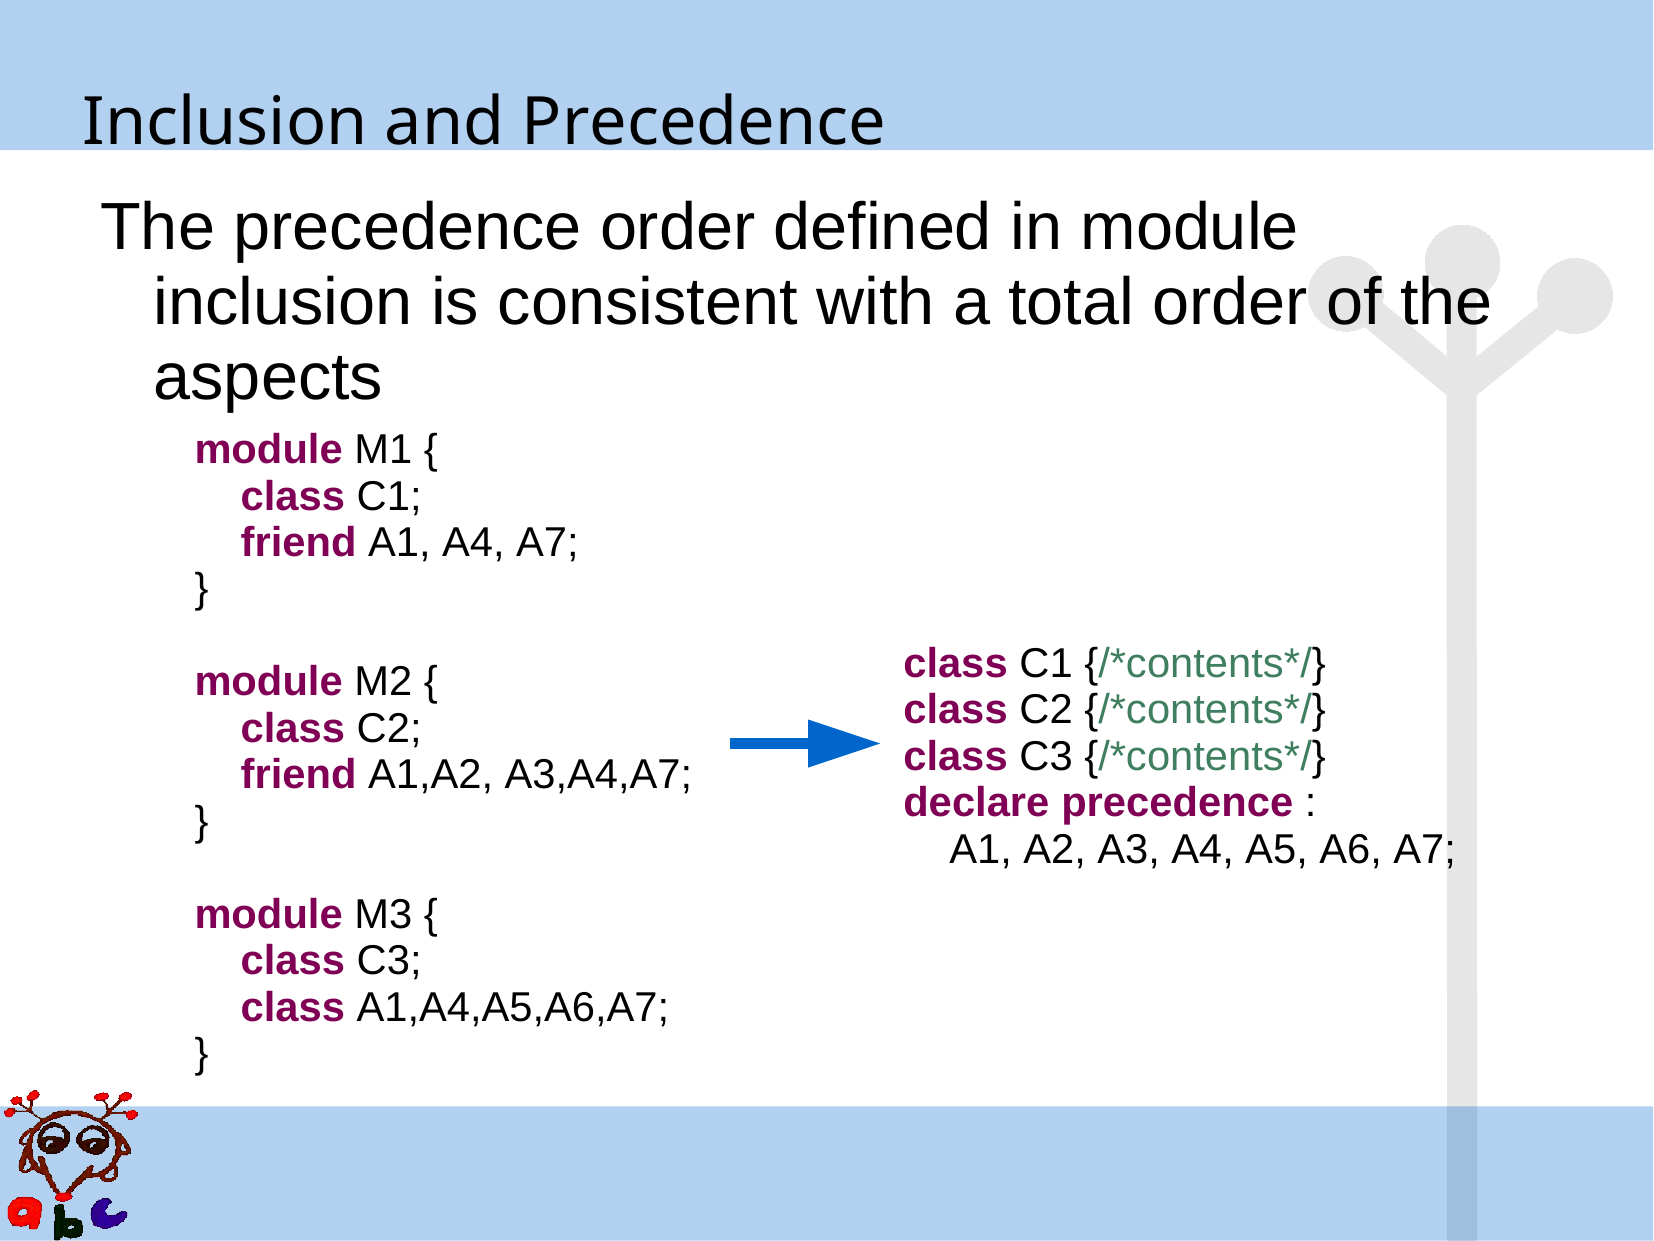

# Inclusion and Precedence
The precedence order defined in module inclusion is consistent with a total order of the aspects
module M1 {
 class C1;
 friend A1, A4, A7;
}
module M2 {
 class C2;
 friend A1,A2, A3,A4,A7;
}
module M3 {
 class C3;
 class A1,A4,A5,A6,A7;
}
class C1 {/*contents*/}
class C2 {/*contents*/}
class C3 {/*contents*/}
declare precedence :
 A1, A2, A3, A4, A5, A6, A7;